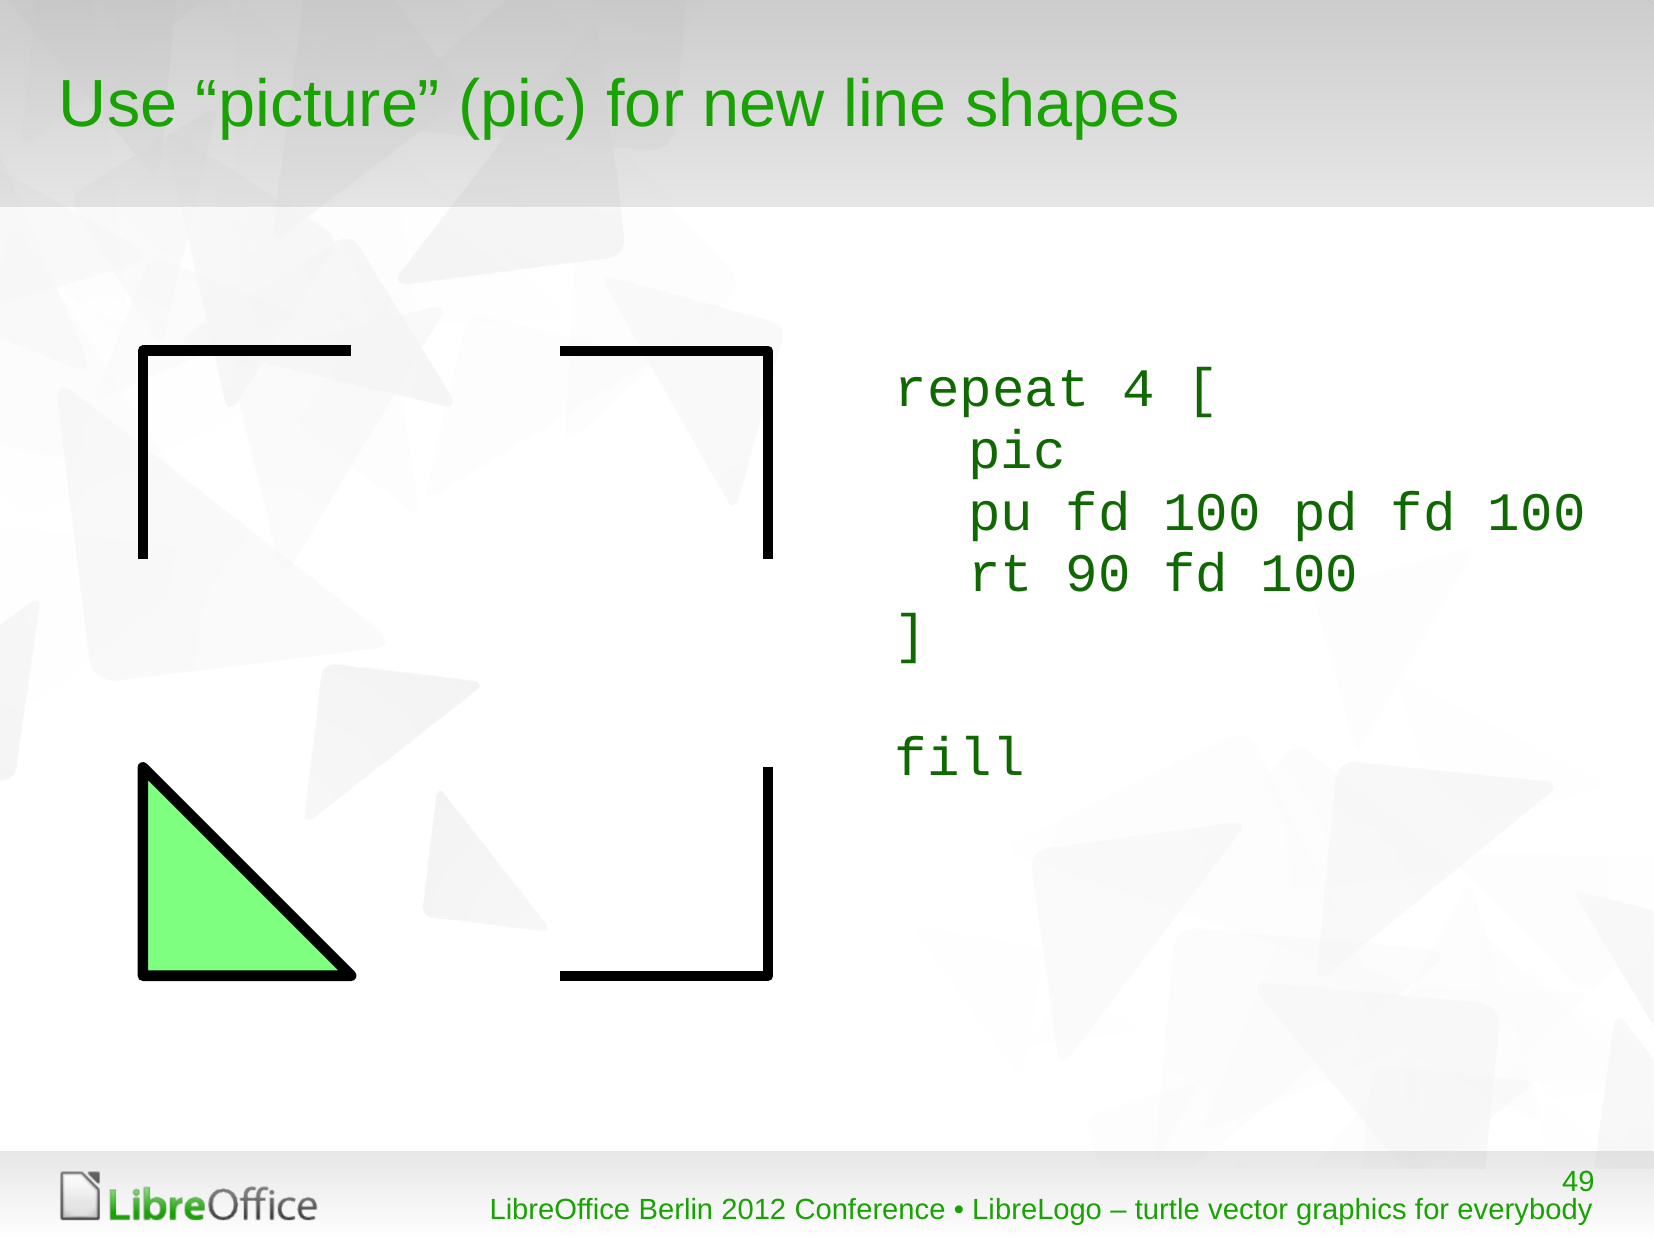

# Use “picture” (pic) for new line shapes
repeat 4 [
	pic
	pu fd 100 pd fd 100
	rt 90 fd 100
]
fill
49
LibreOffice Berlin 2012 Conference • LibreLogo – turtle vector graphics for everybody